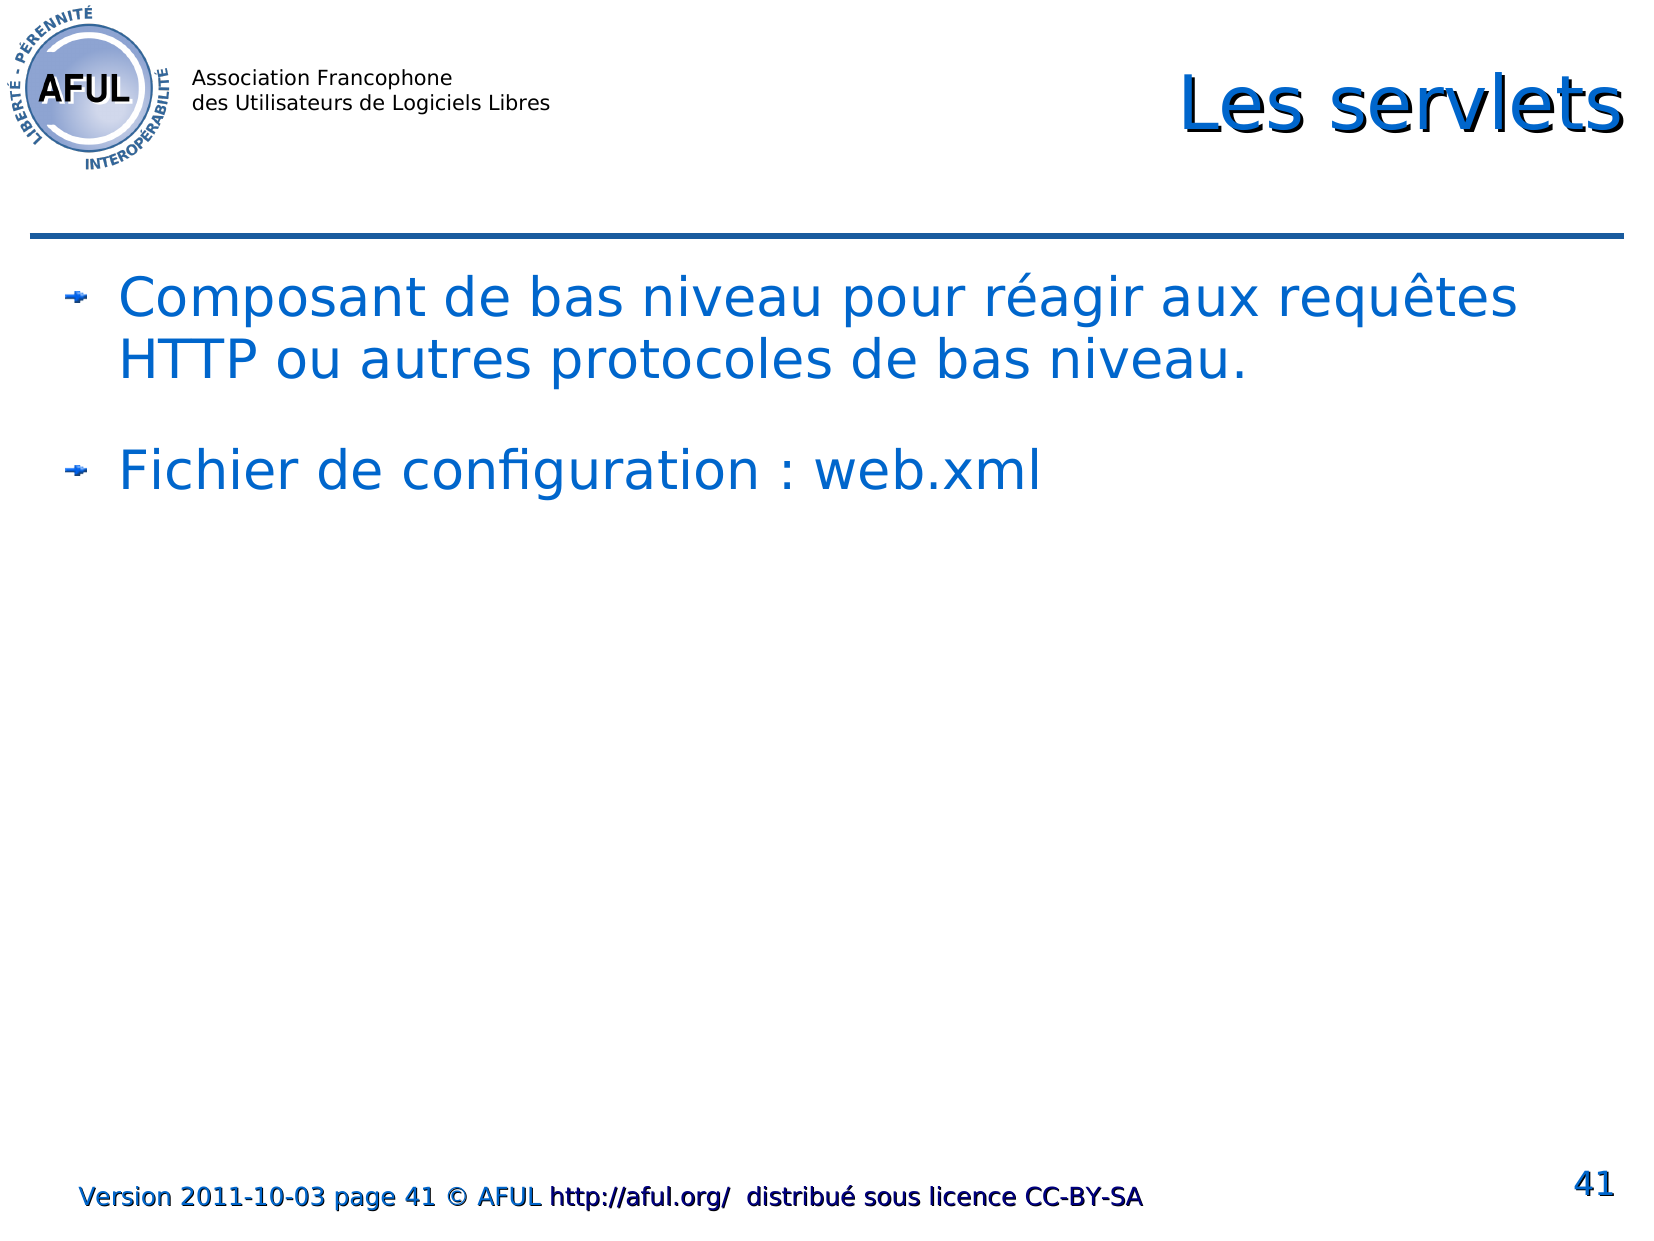

# Les servlets
Composant de bas niveau pour réagir aux requêtes HTTP ou autres protocoles de bas niveau.
Fichier de configuration : web.xml